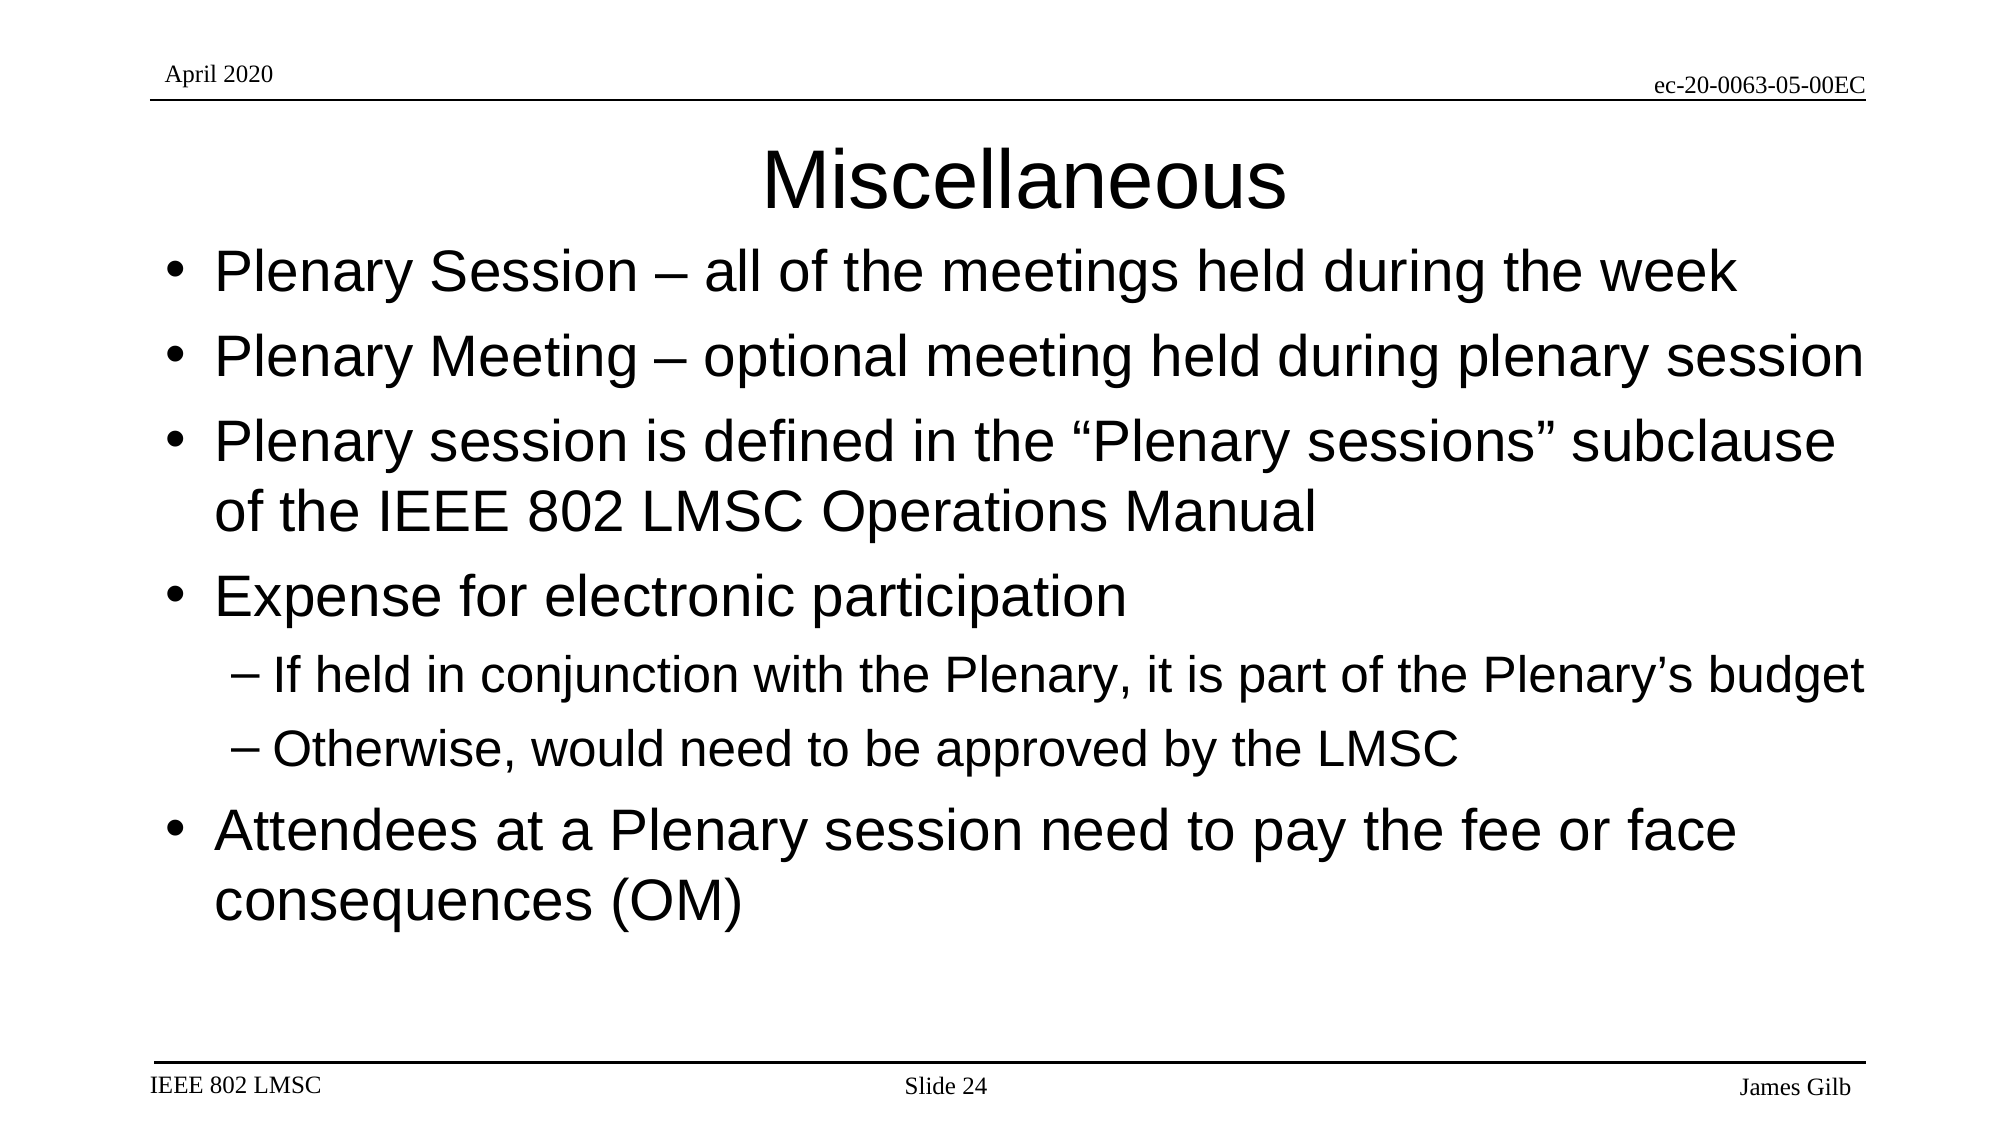

# Miscellaneous
Plenary Session – all of the meetings held during the week
Plenary Meeting – optional meeting held during plenary session
Plenary session is defined in the “Plenary sessions” subclause of the IEEE 802 LMSC Operations Manual
Expense for electronic participation
If held in conjunction with the Plenary, it is part of the Plenary’s budget
Otherwise, would need to be approved by the LMSC
Attendees at a Plenary session need to pay the fee or face consequences (OM)
24